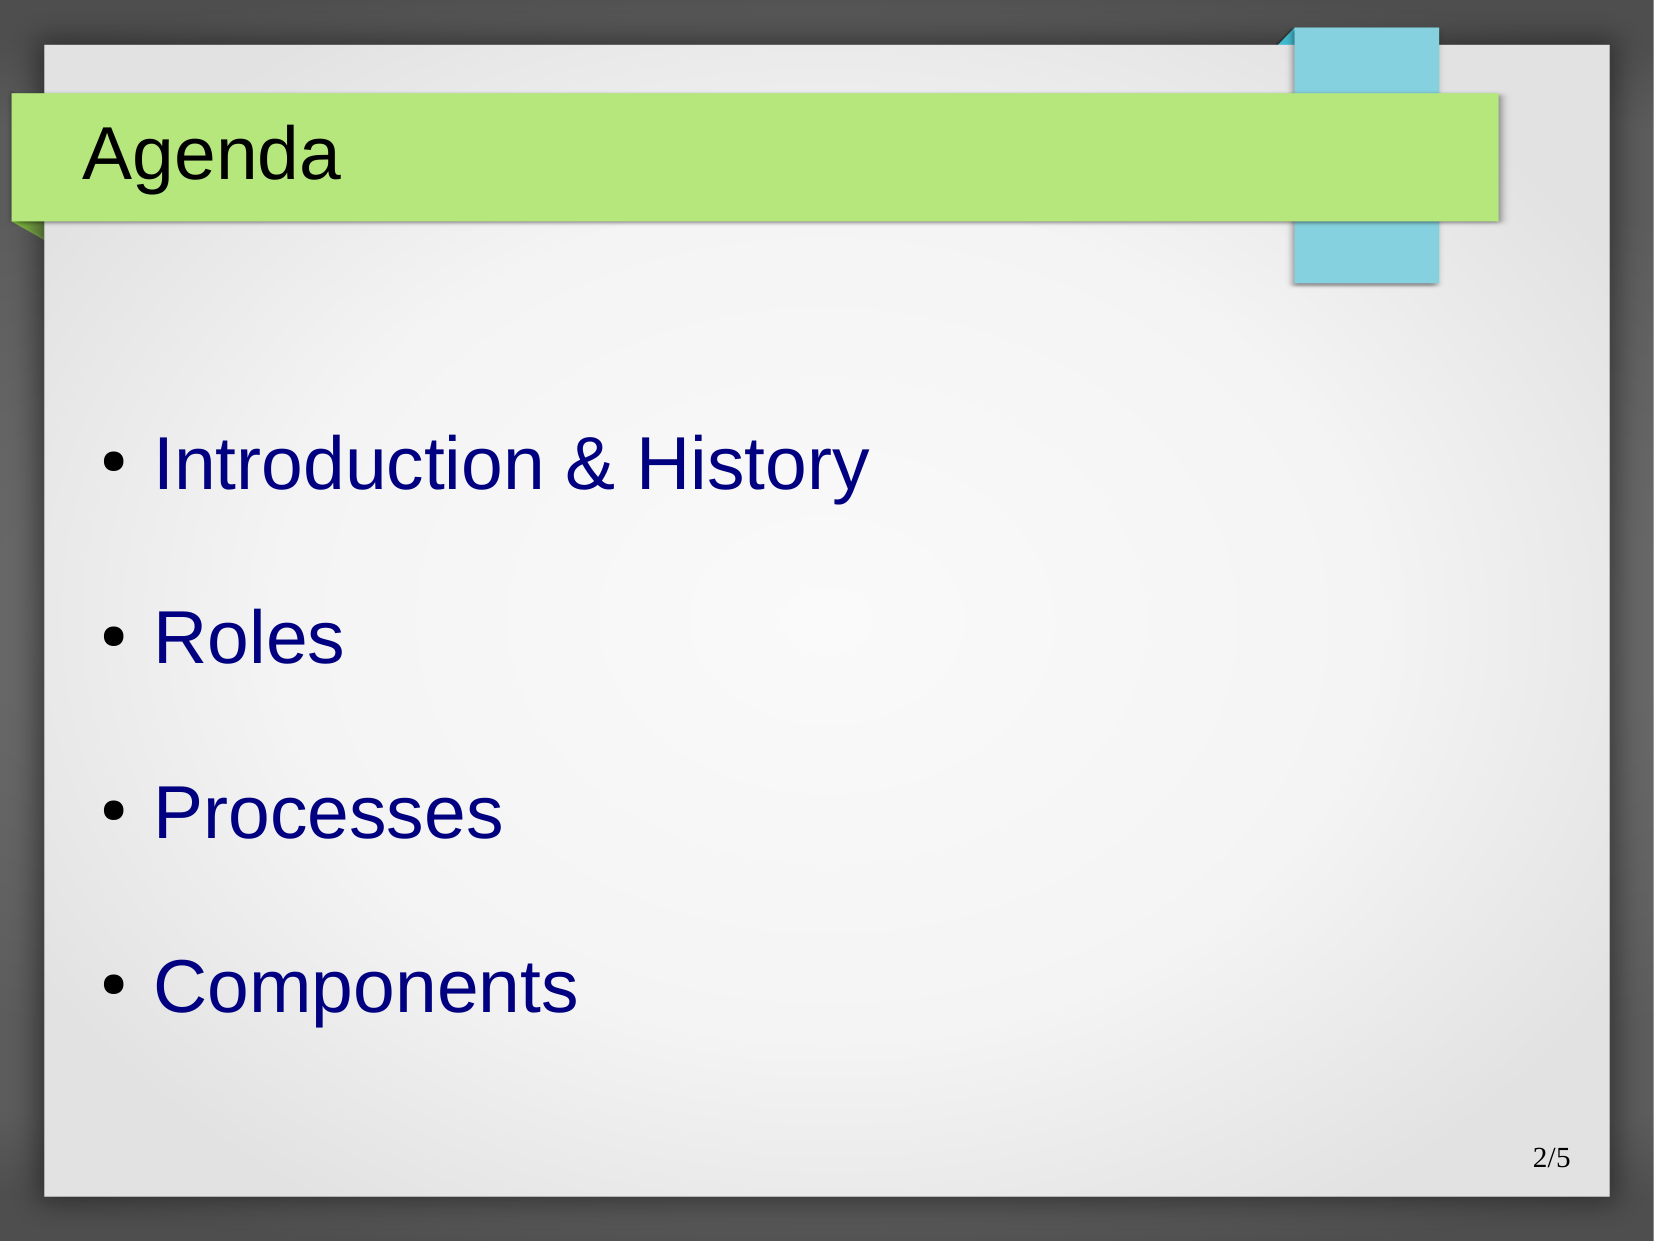

# Agenda
Introduction & History
Roles
Processes
Components
2